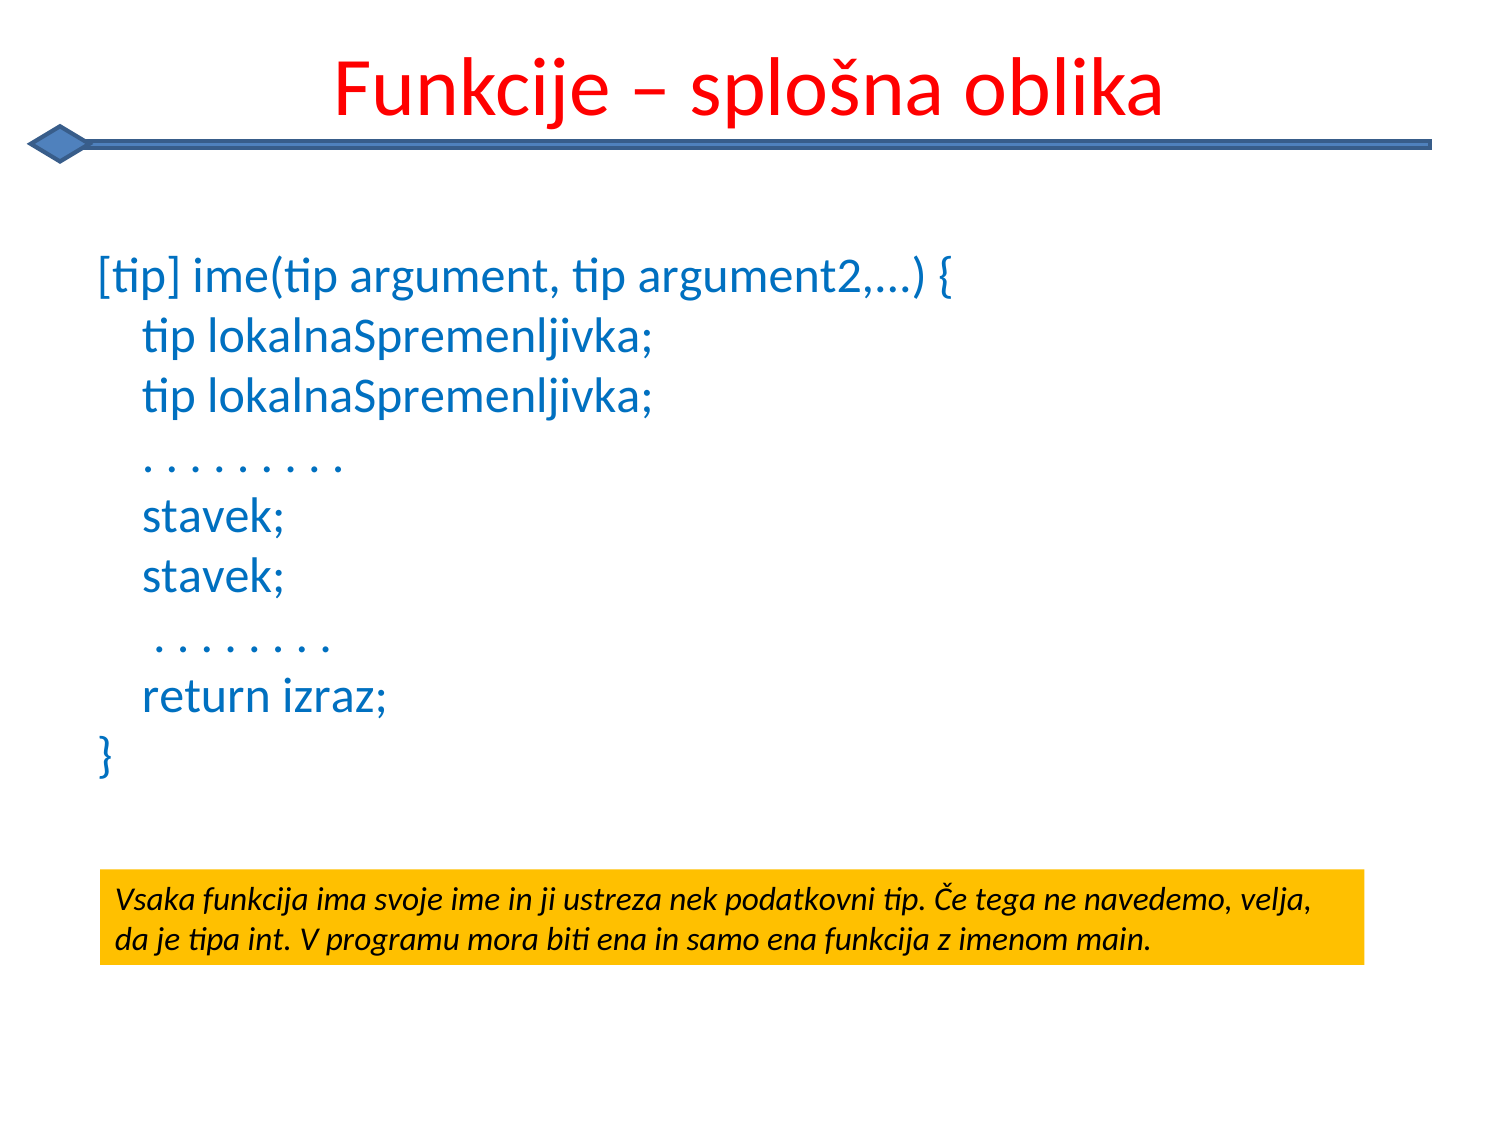

# Funkcije – splošna oblika
[tip] ime(tip argument, tip argument2,...) {
 tip lokalnaSpremenljivka;
 tip lokalnaSpremenljivka;
 . . . . . . . . .
 stavek;
 stavek;
 . . . . . . . .
 return izraz;
}
Vsaka funkcija ima svoje ime in ji ustreza nek podatkovni tip. Če tega ne navedemo, velja, da je tipa int. V programu mora biti ena in samo ena funkcija z imenom main.